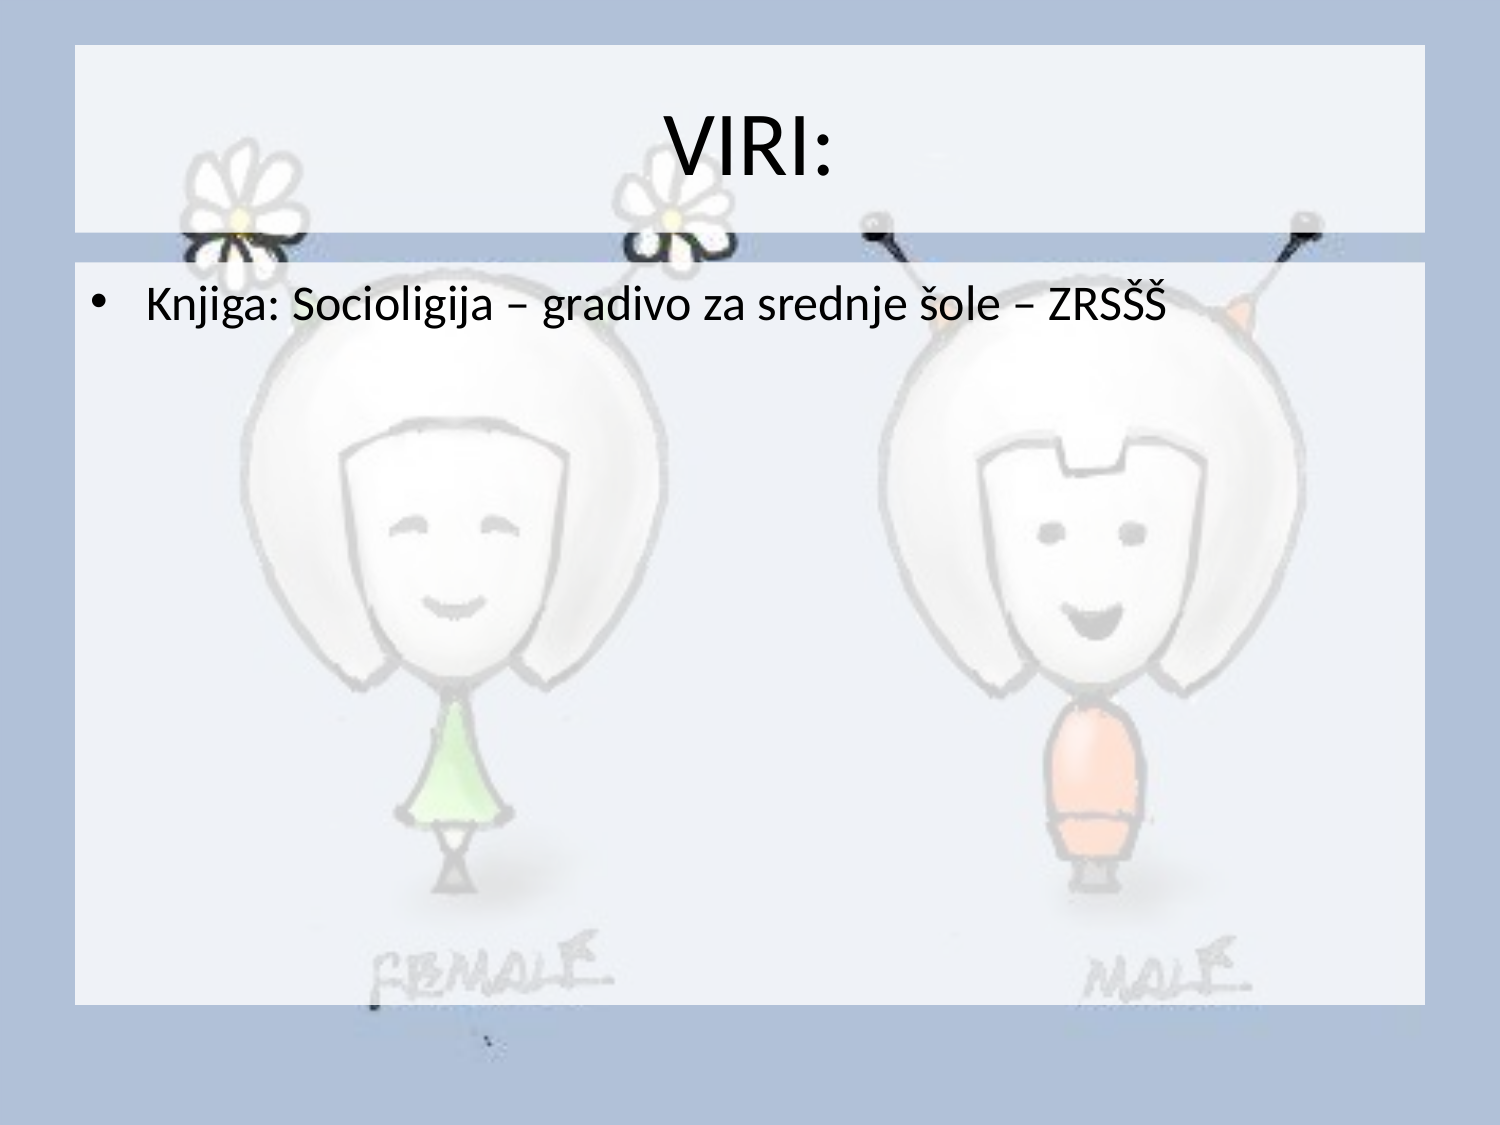

# VIRI:
Knjiga: Socioligija – gradivo za srednje šole – ZRSŠŠ